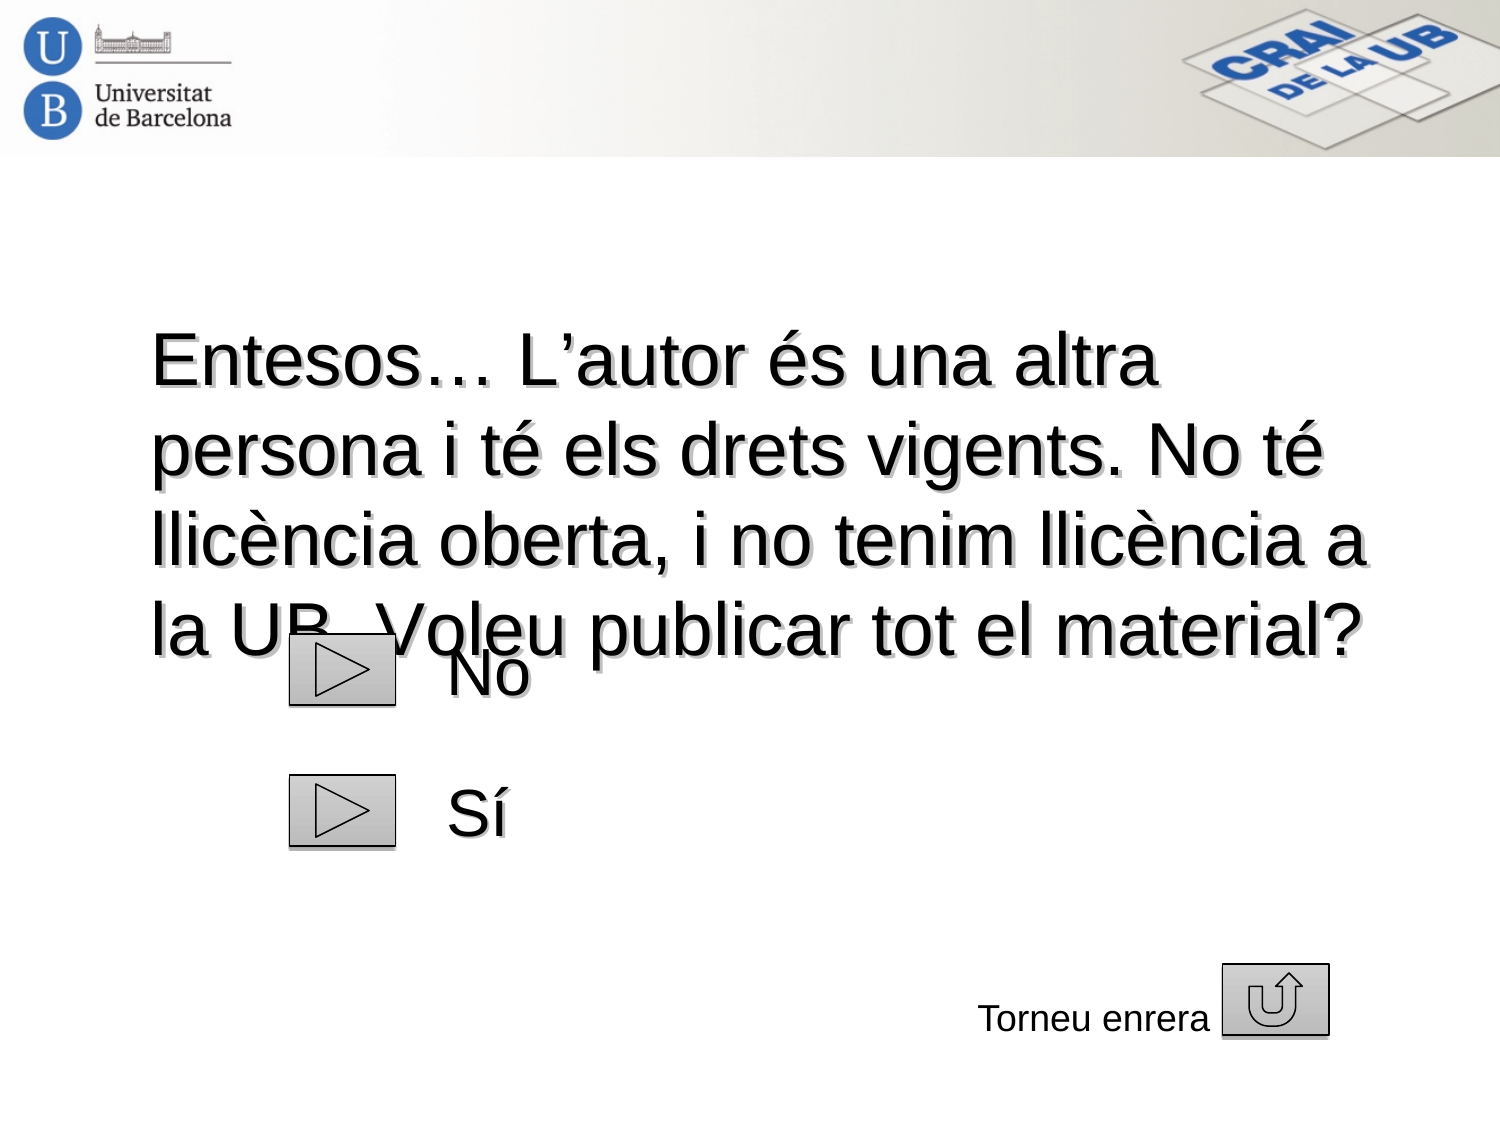

# Entesos… L’autor és una altra persona i té els drets vigents. No té llicència oberta, i no tenim llicència a la UB. Voleu publicar tot el material?
No
Sí
Torneu enrera